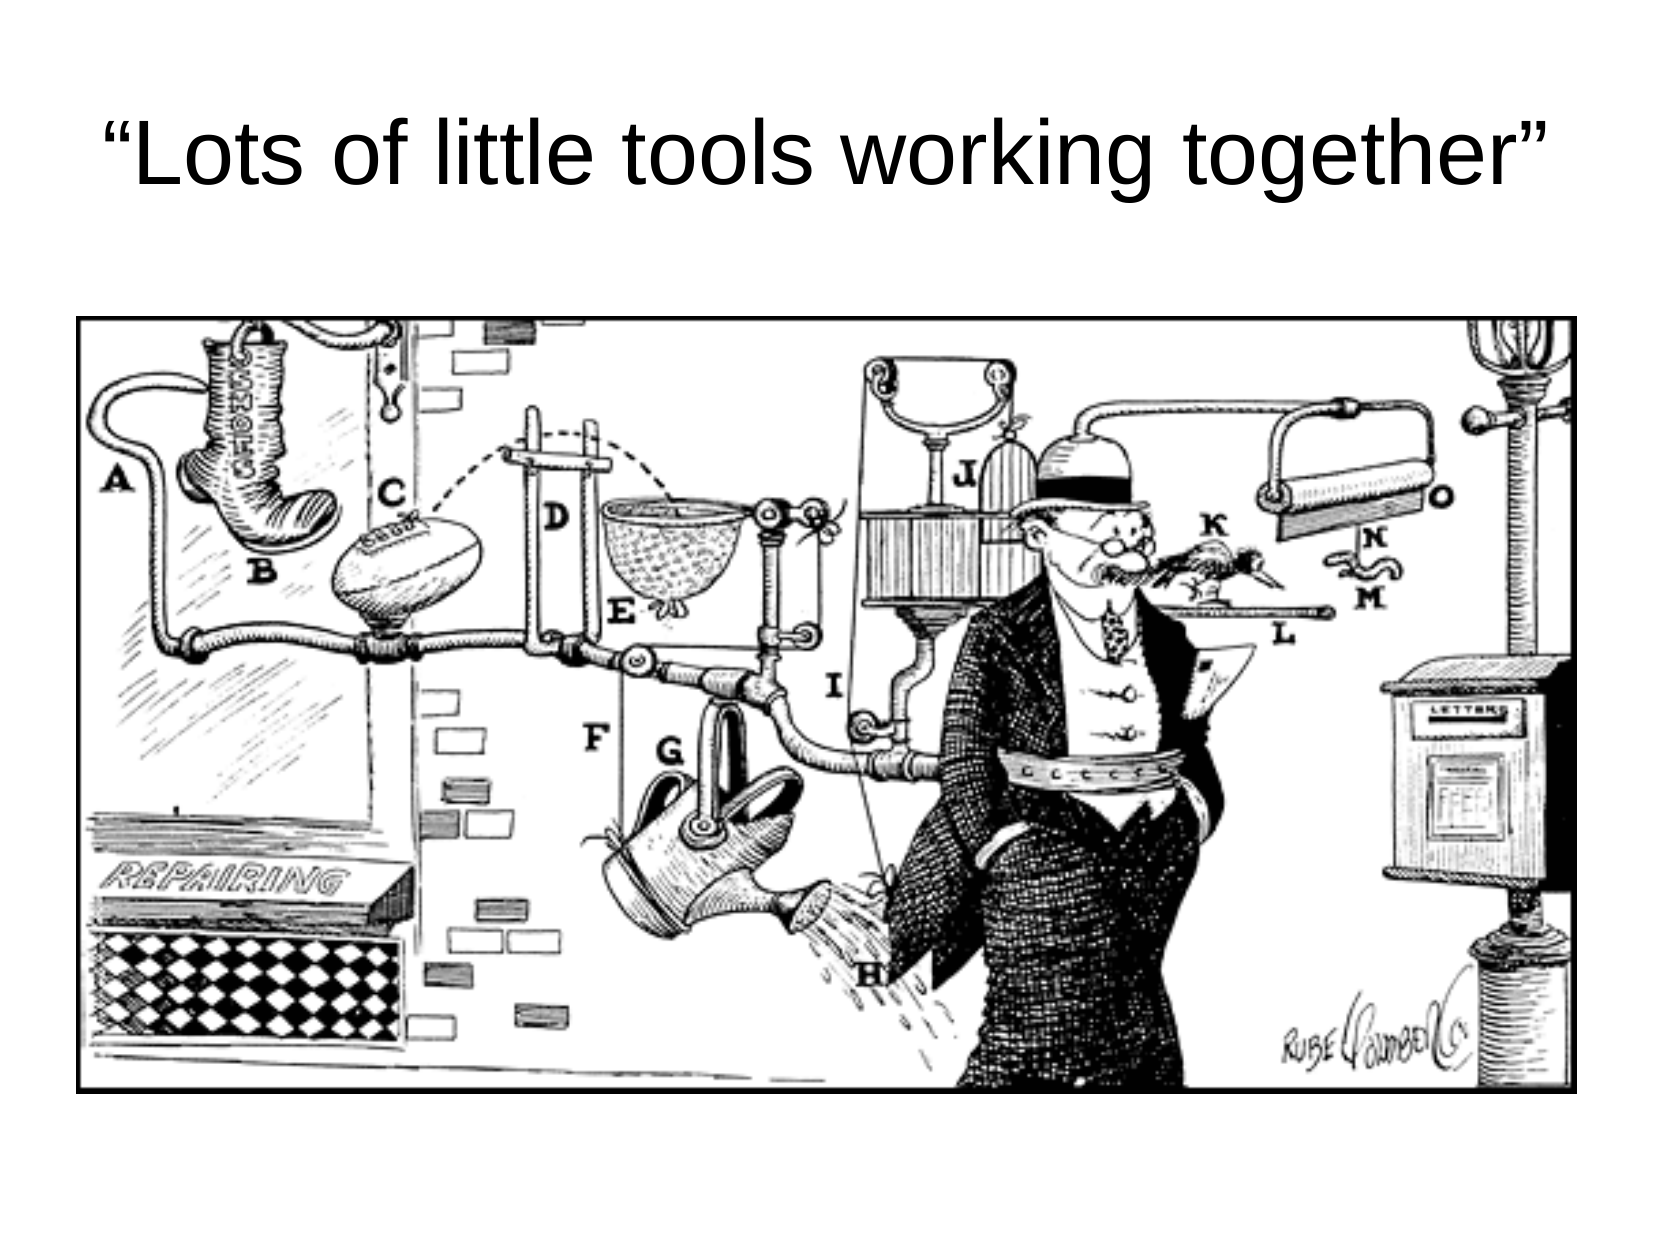

# “Lots of little tools working together”